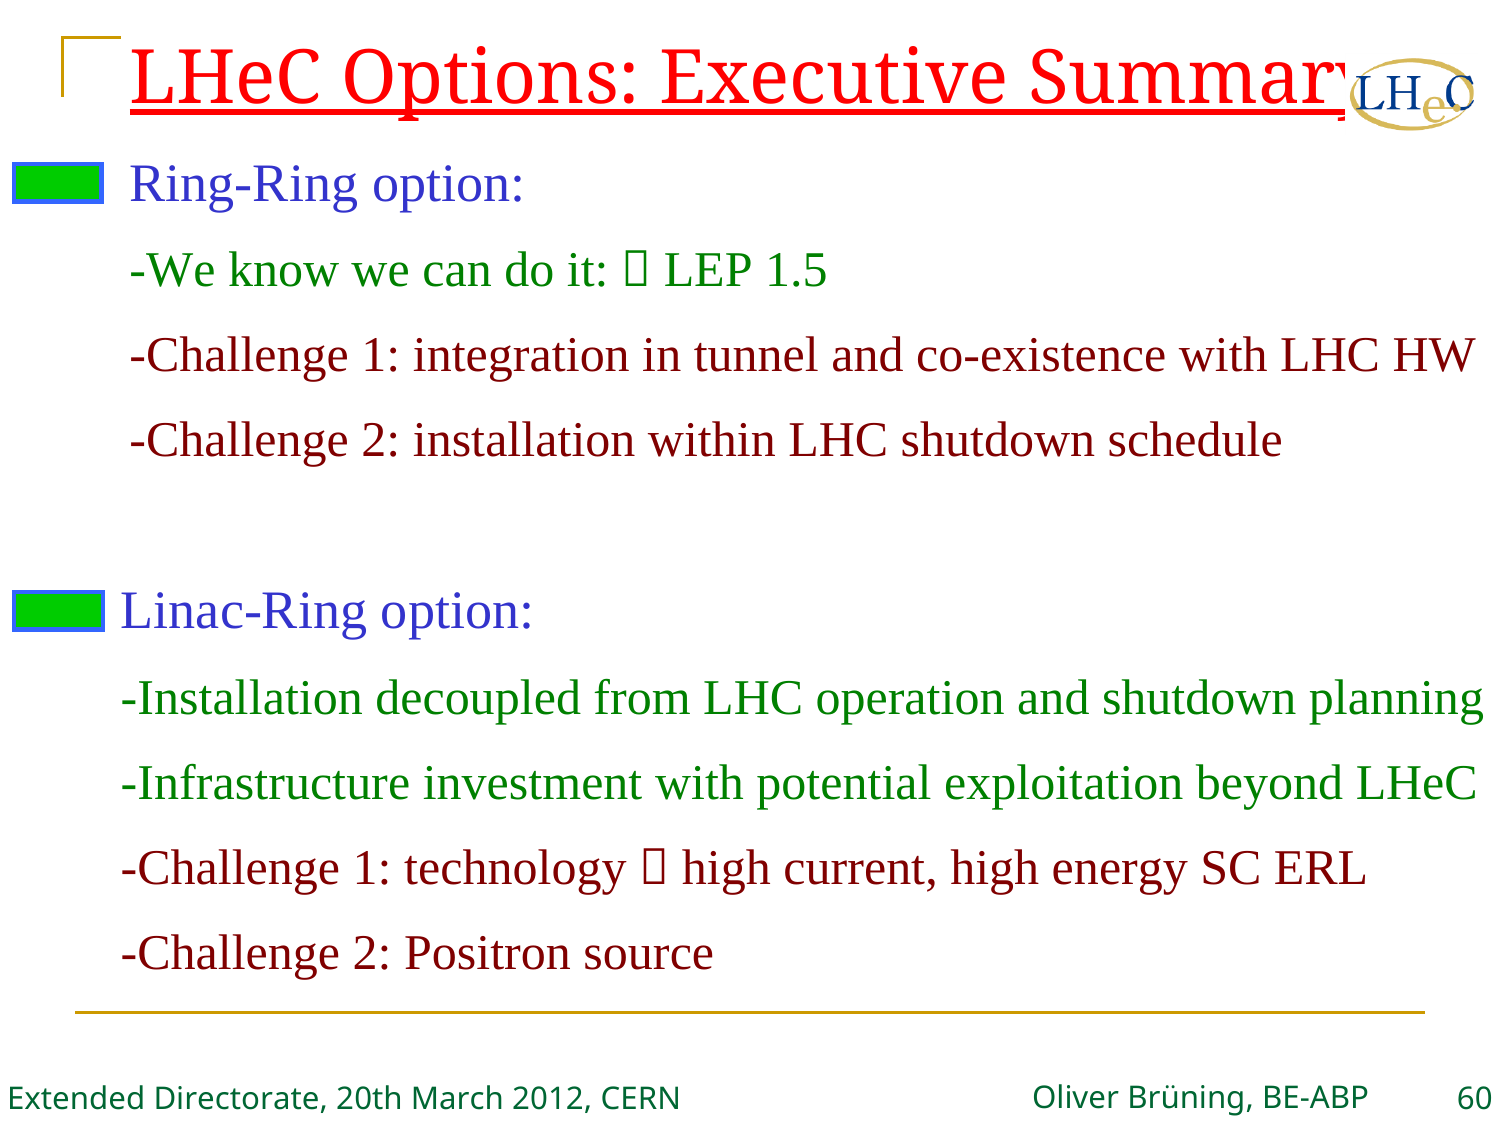

# LHeC Options: Executive Summary
Ring-Ring option:
-We know we can do it:  LEP 1.5
-Challenge 1: integration in tunnel and co-existence with LHC HW
-Challenge 2: installation within LHC shutdown schedule
Linac-Ring option:
-Installation decoupled from LHC operation and shutdown planning
-Infrastructure investment with potential exploitation beyond LHeC
-Challenge 1: technology  high current, high energy SC ERL
-Challenge 2: Positron source
Oliver Brüning, BE-ABP
Extended Directorate, 20th March 2012, CERN